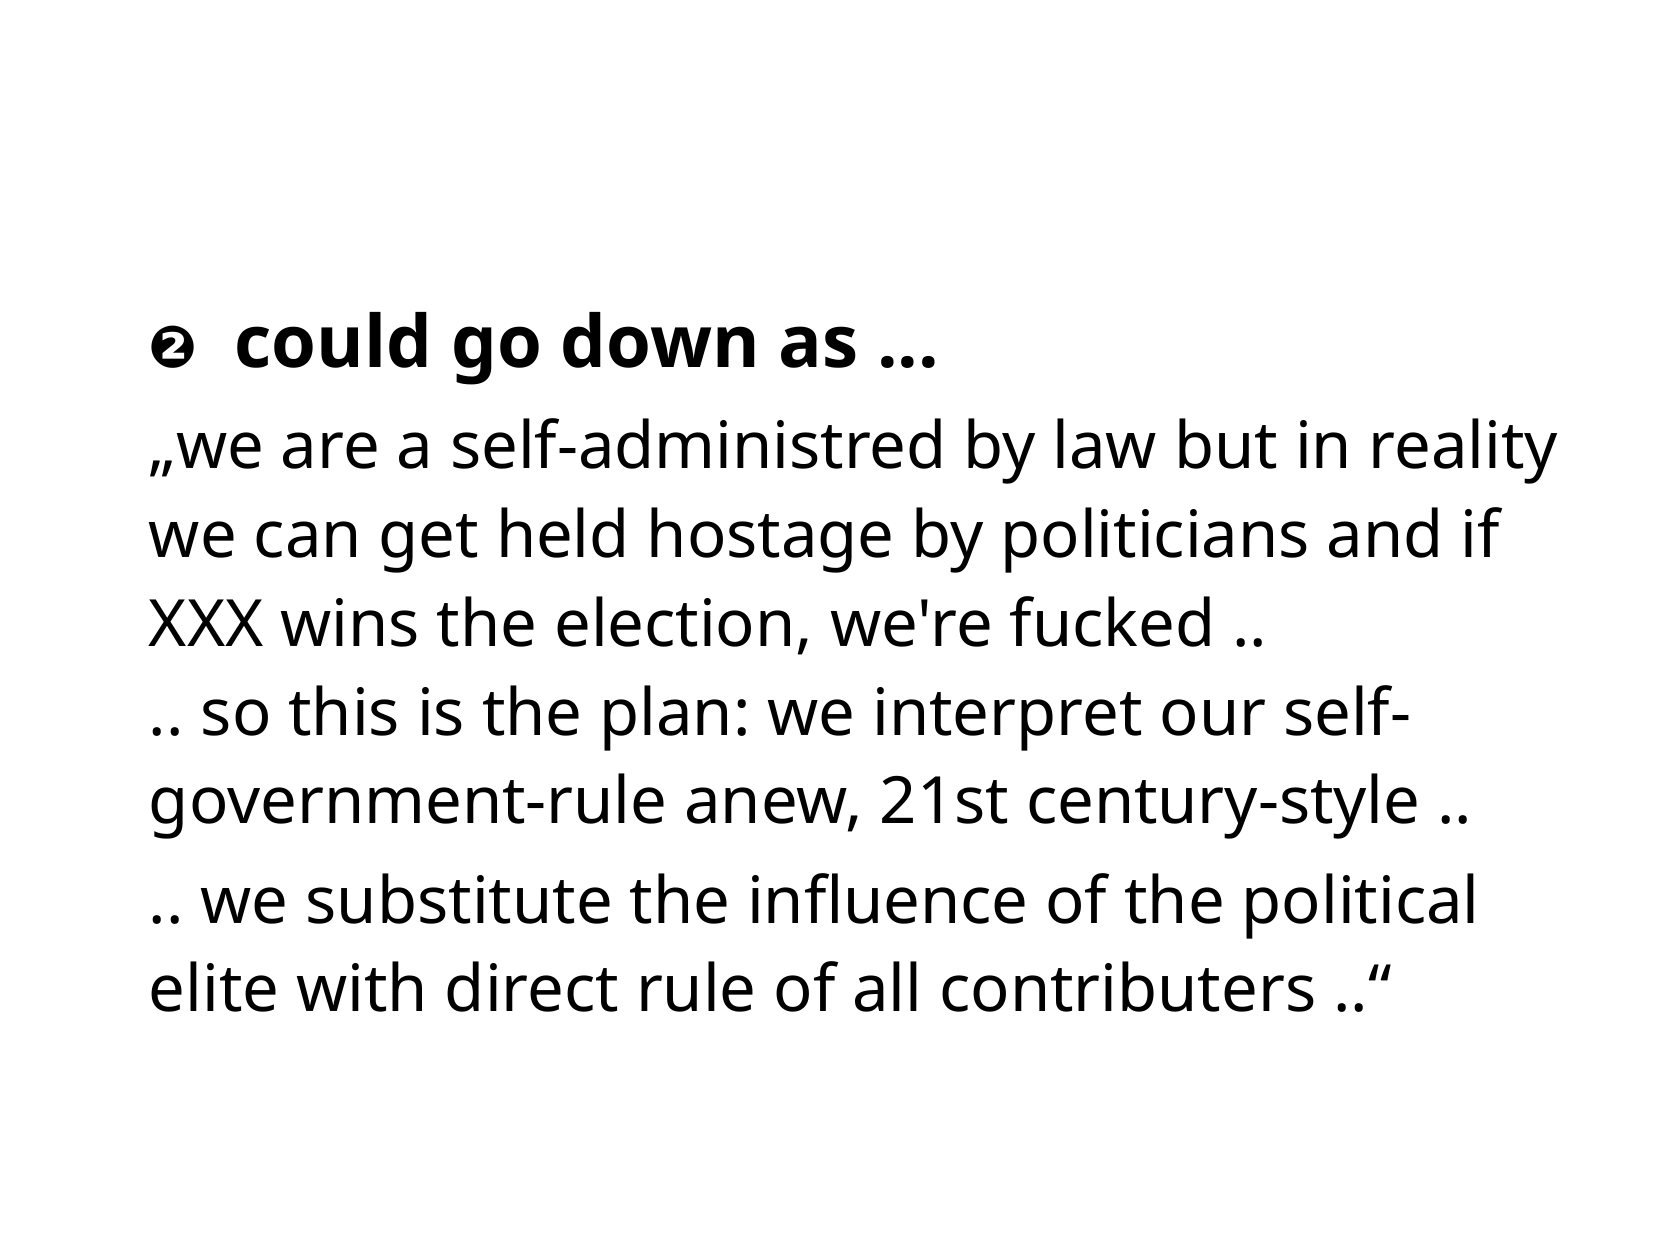

# ❷ could go down as ...
„we are a self-administred by law but in reality we can get held hostage by politicians and if XXX wins the election, we're fucked ..
.. so this is the plan: we interpret our self-government-rule anew, 21st century-style ..
.. we substitute the influence of the political elite with direct rule of all contributers ..“